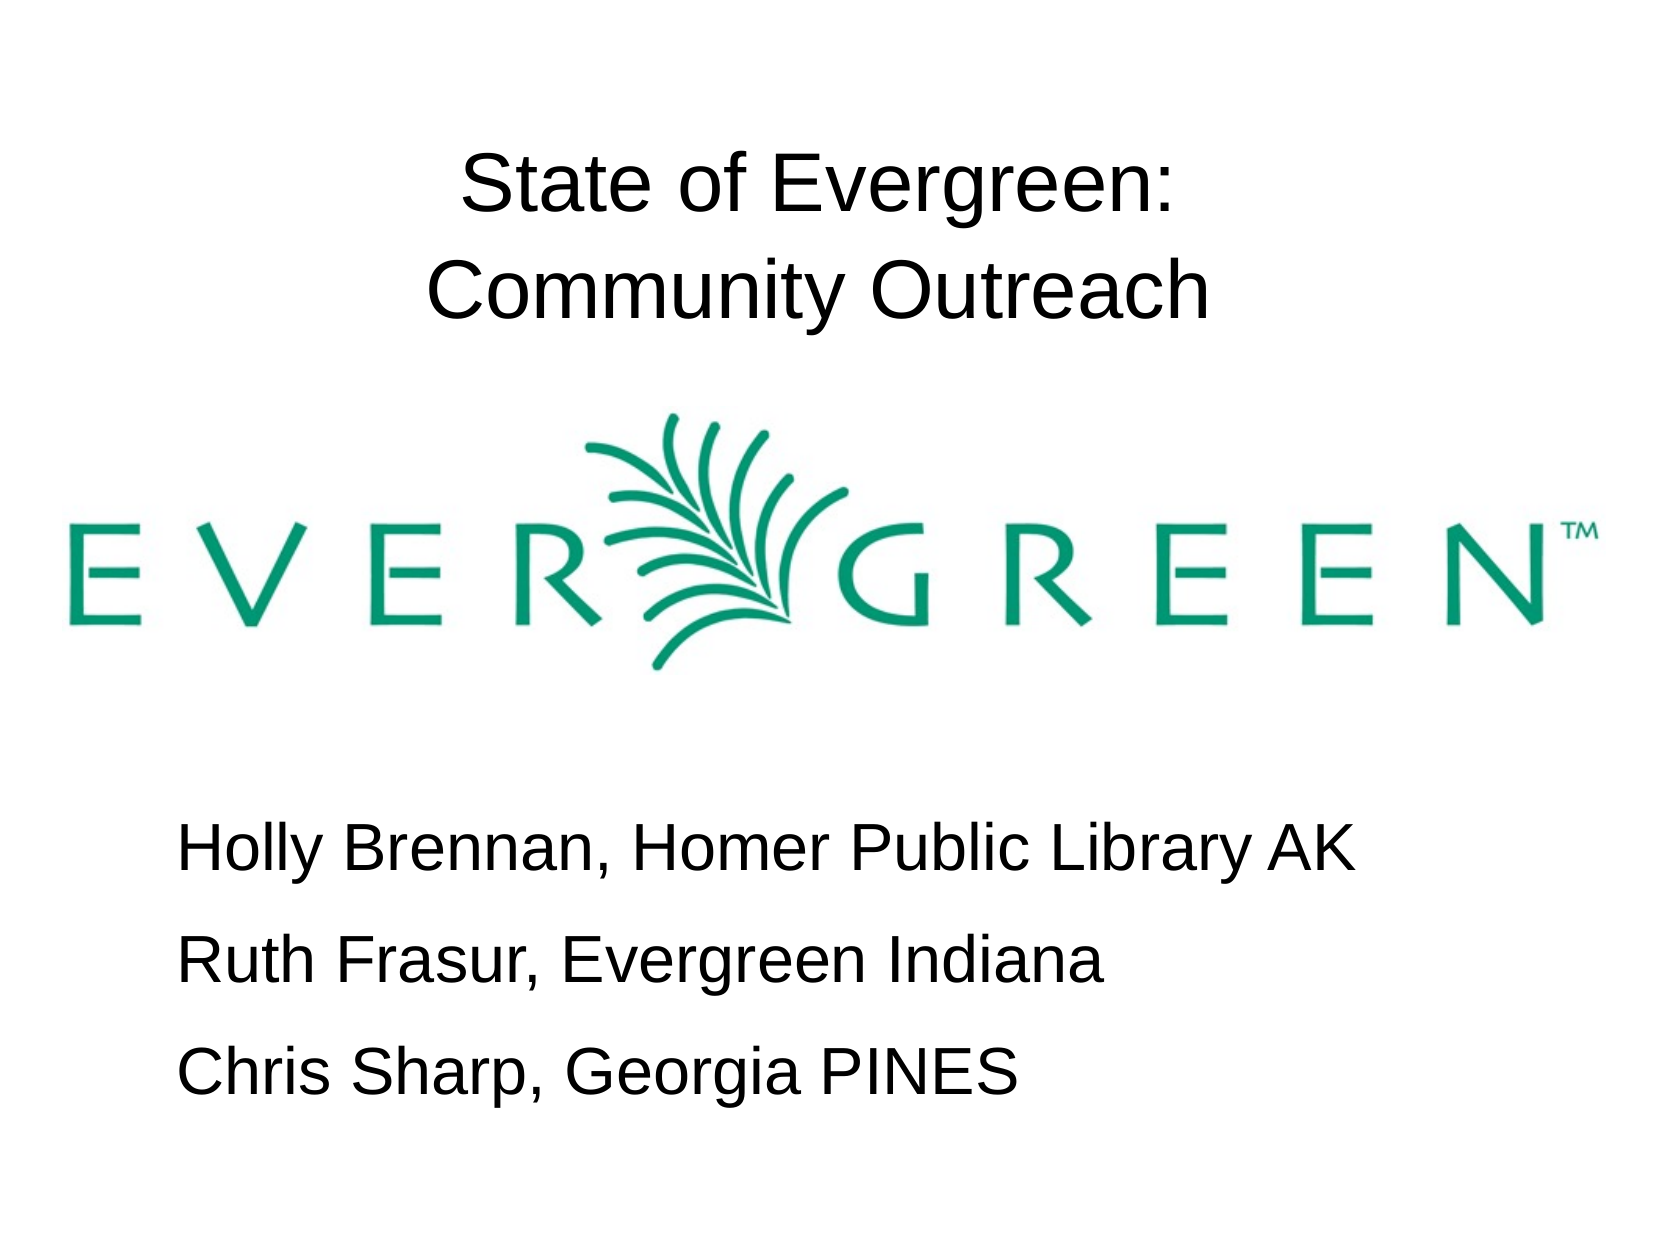

State of Evergreen:
Community Outreach
Holly Brennan, Homer Public Library AK
Ruth Frasur, Evergreen Indiana
Chris Sharp, Georgia PINES